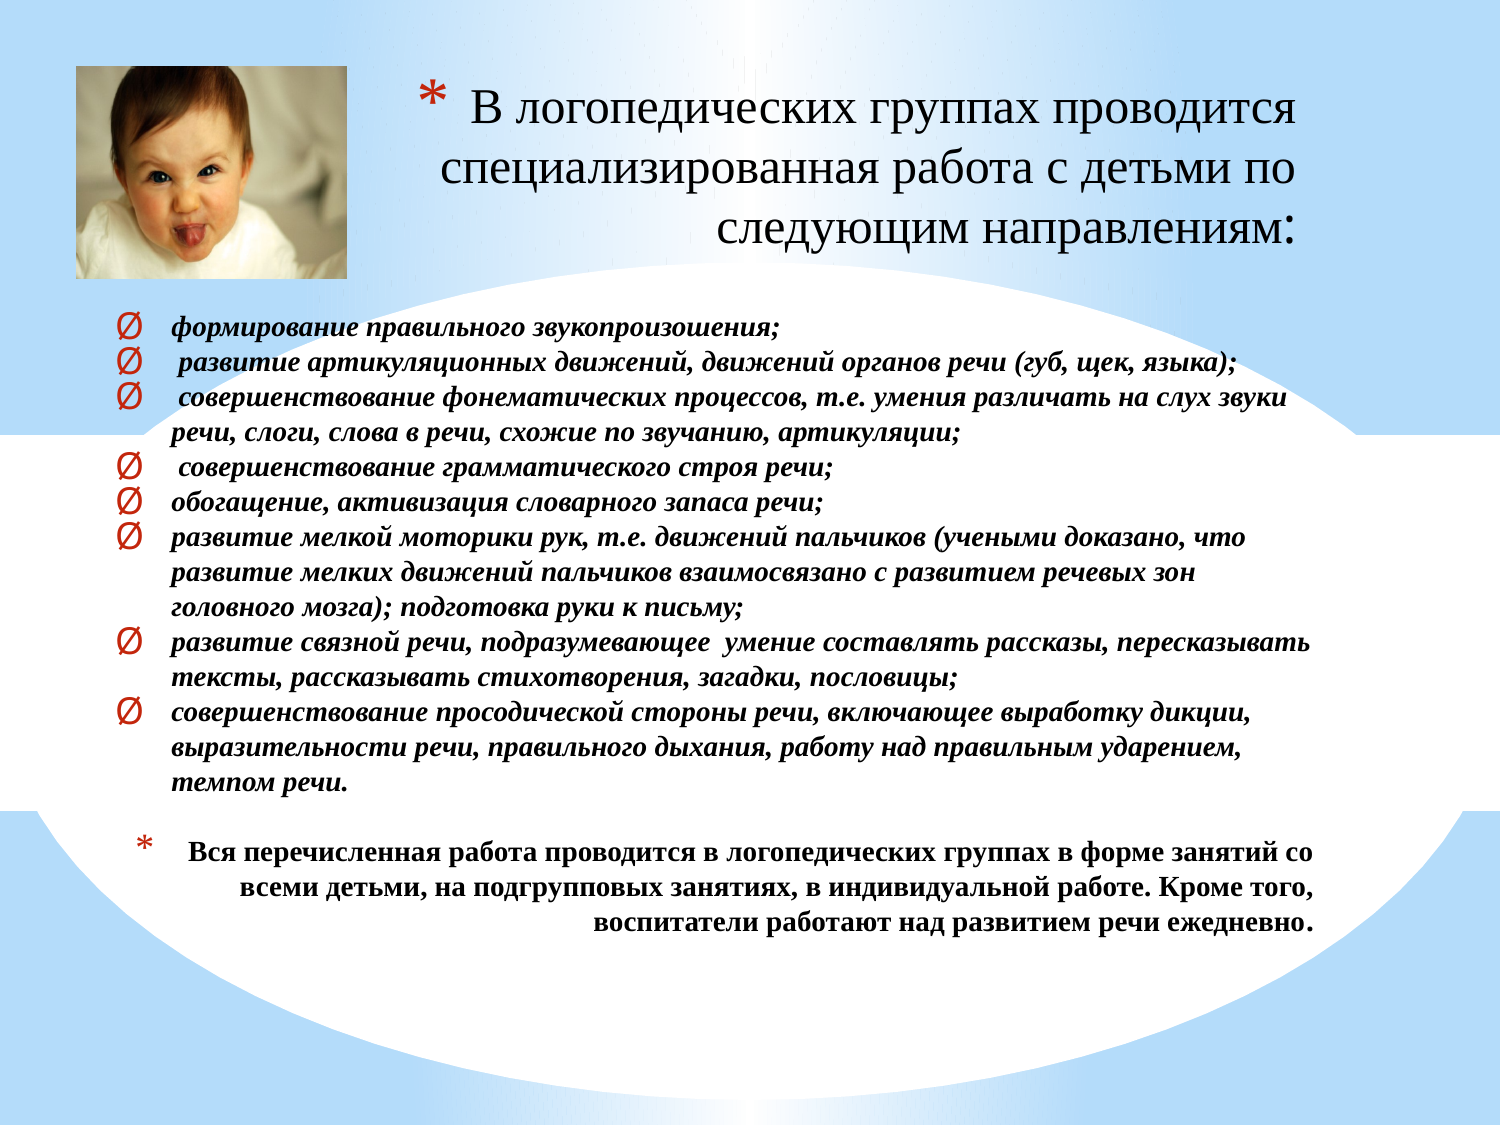

В логопедических группах проводится специализированная работа с детьми по следующим направлениям:
# формирование правильного звукопроизошения;
 развитие артикуляционных движений, движений органов речи (губ, щек, языка);
 совершенствование фонематических процессов, т.е. умения различать на слух звуки речи, слоги, слова в речи, схожие по звучанию, артикуляции;
 совершенствование грамматического строя речи;
обогащение, активизация словарного запаса речи;
развитие мелкой моторики рук, т.е. движений пальчиков (учеными доказано, что развитие мелких движений пальчиков взаимосвязано с развитием речевых зон головного мозга); подготовка руки к письму;
развитие связной речи, подразумевающее  умение составлять рассказы, пересказывать тексты, рассказывать стихотворения, загадки, пословицы;
совершенствование просодической стороны речи, включающее выработку дикции, выразительности речи, правильного дыхания, работу над правильным ударением, темпом речи.
Вся перечисленная работа проводится в логопедических группах в форме занятий со всеми детьми, на подгрупповых занятиях, в индивидуальной работе. Кроме того, воспитатели работают над развитием речи ежедневно.